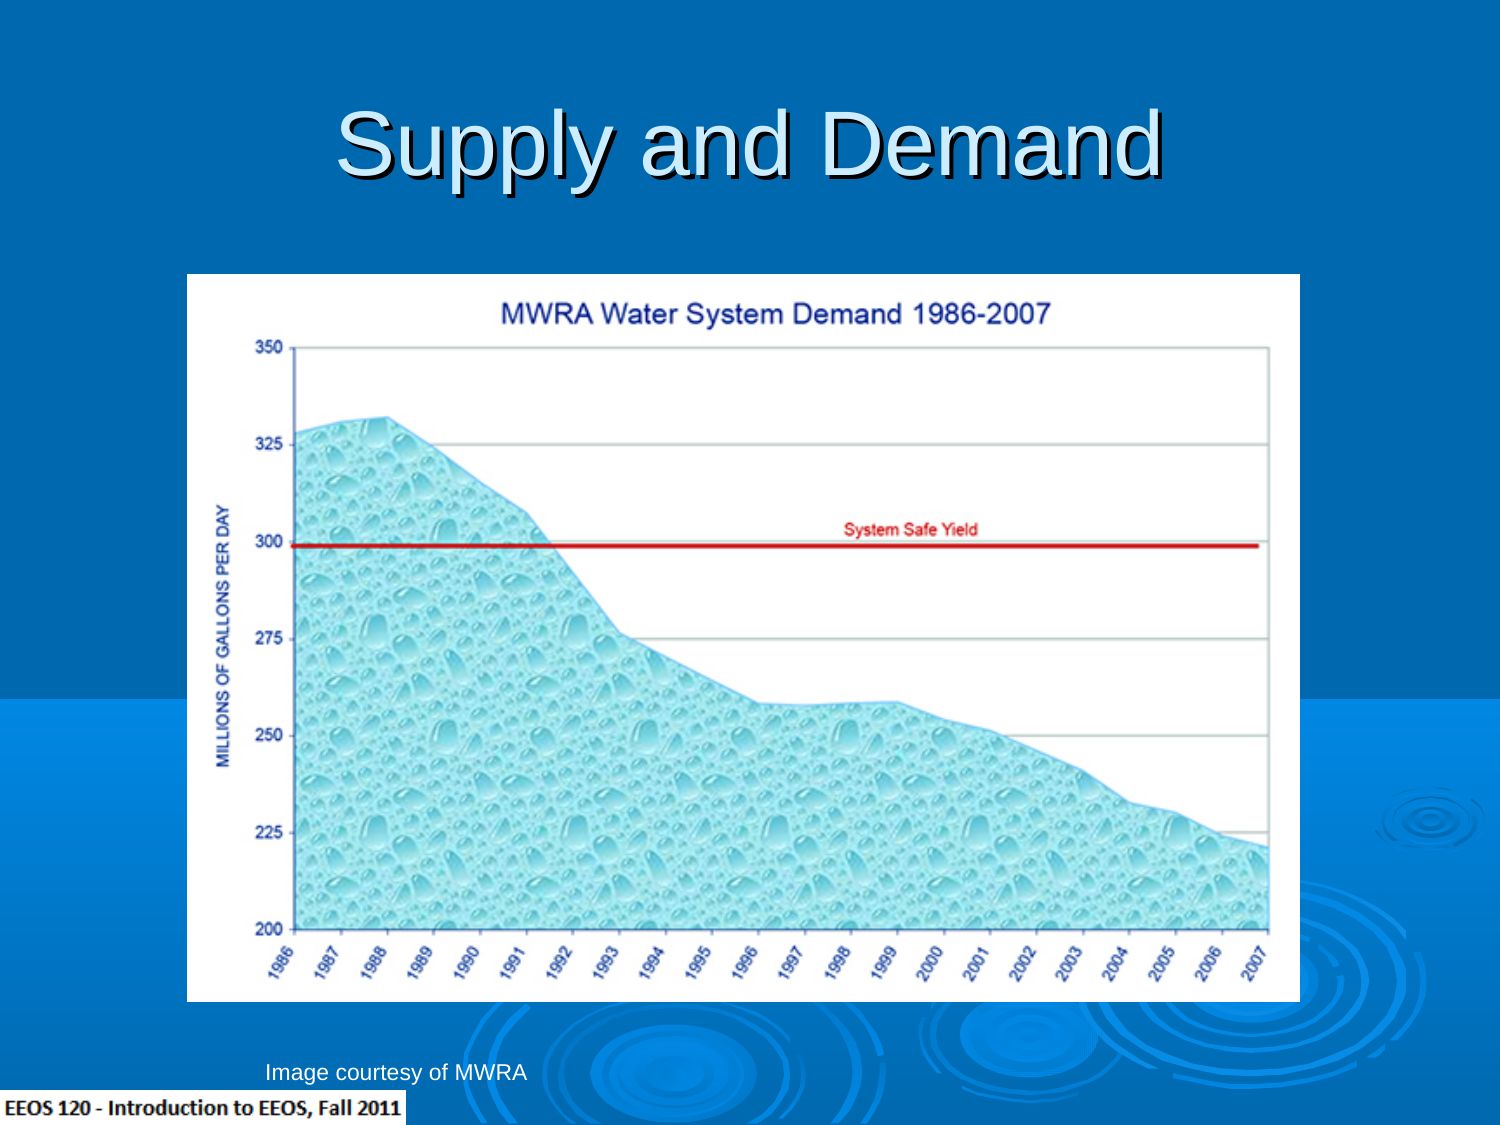

# Supply and Demand
Image courtesy of MWRA